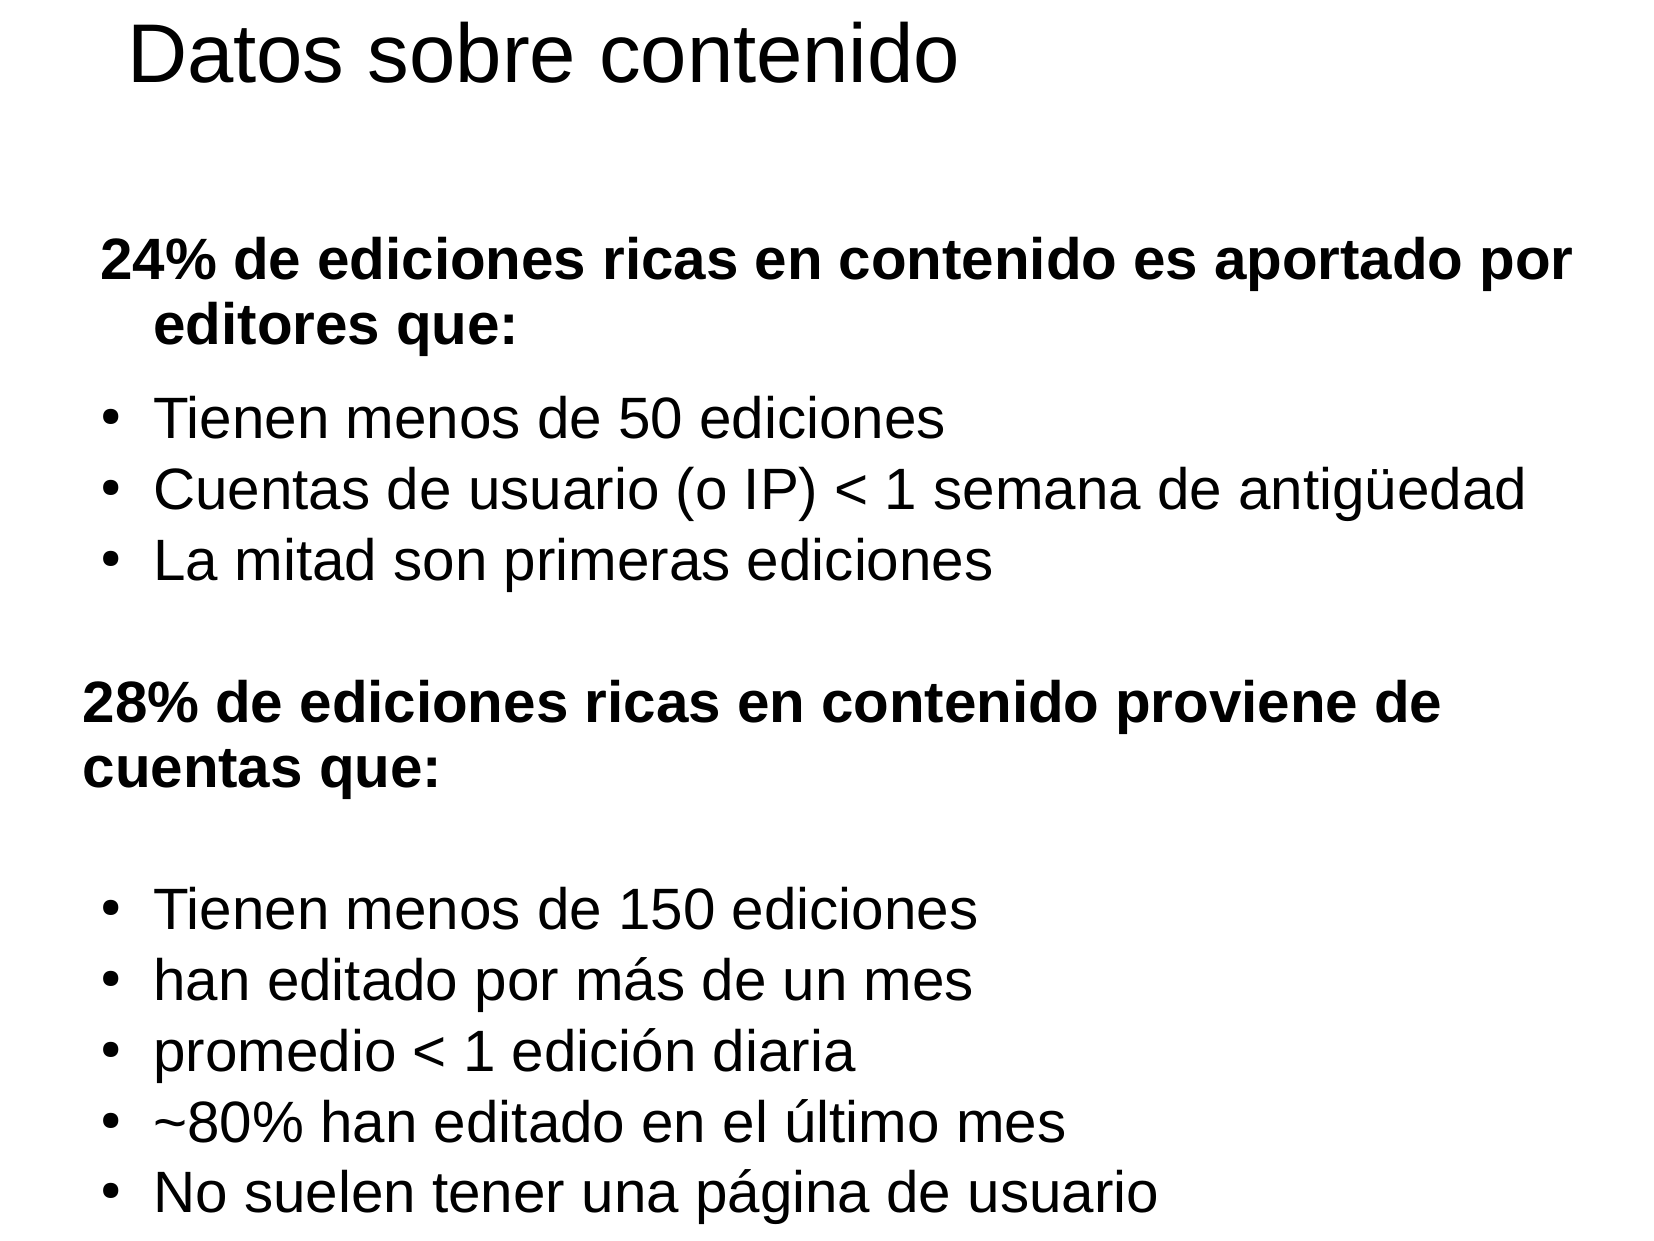

Datos sobre contenido
# 24% de ediciones ricas en contenido es aportado por editores que:
Tienen menos de 50 ediciones
Cuentas de usuario (o IP) < 1 semana de antigüedad
La mitad son primeras ediciones
28% de ediciones ricas en contenido proviene de cuentas que:
Tienen menos de 150 ediciones
han editado por más de un mes
promedio < 1 edición diaria
~80% han editado en el último mes
No suelen tener una página de usuario